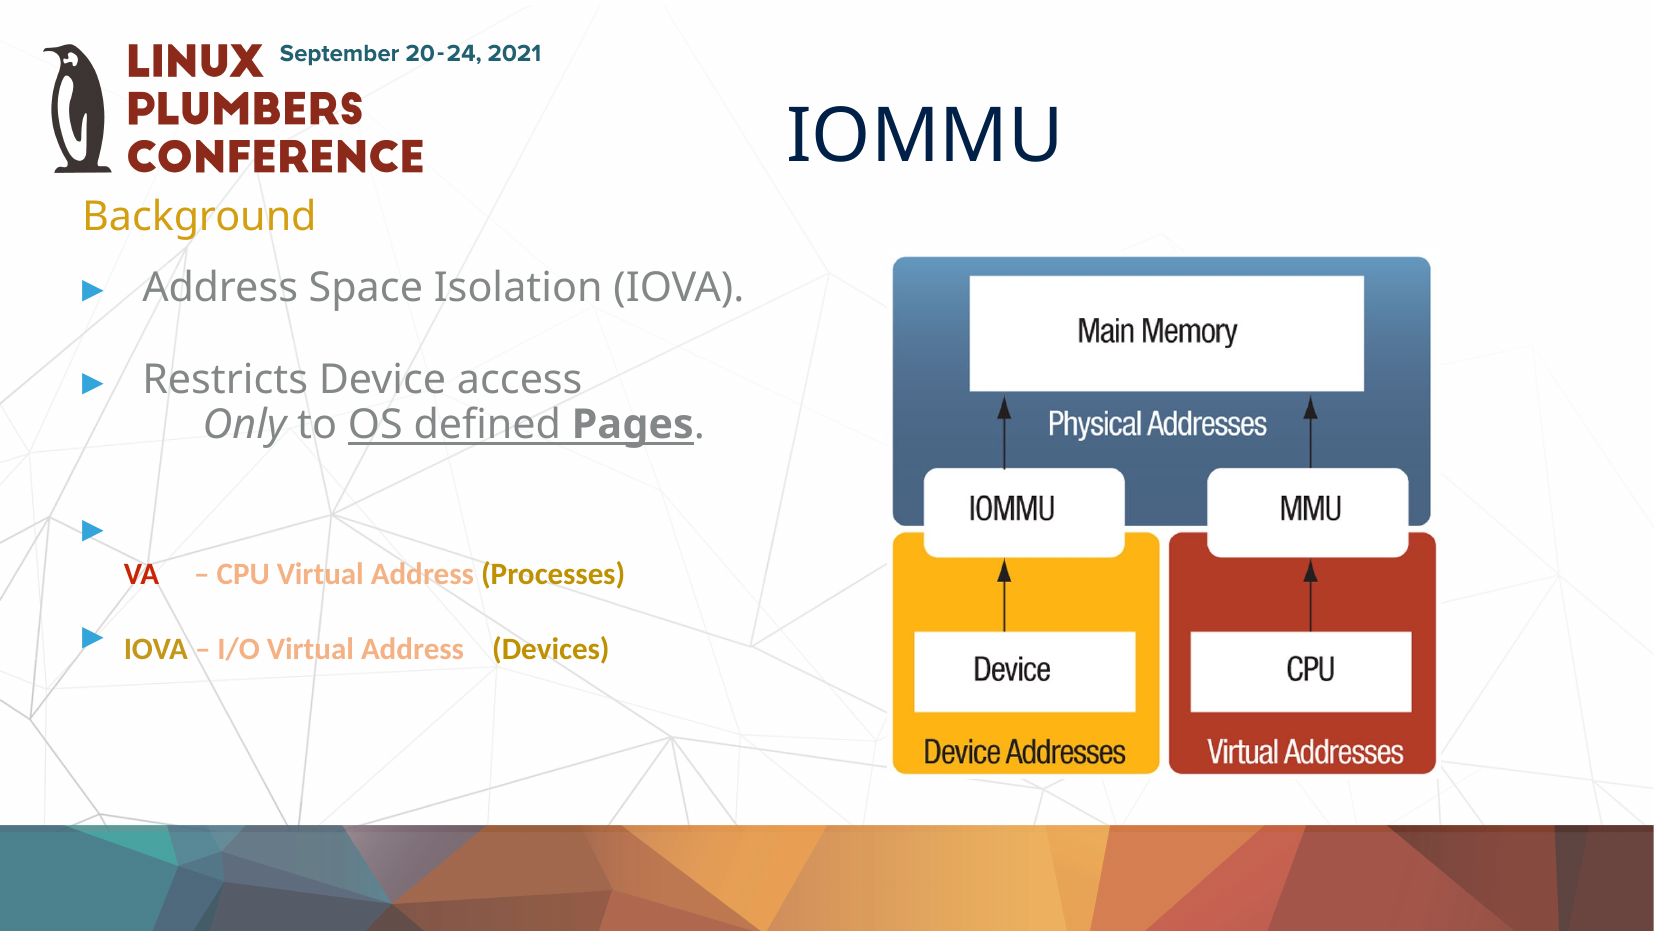

IOMMU
Background
Address Space Isolation (IOVA).
Restricts Device access
Only to OS defined Pages.
VA – CPU Virtual Address (Processes)
IOVA – I/O Virtual Address (Devices)